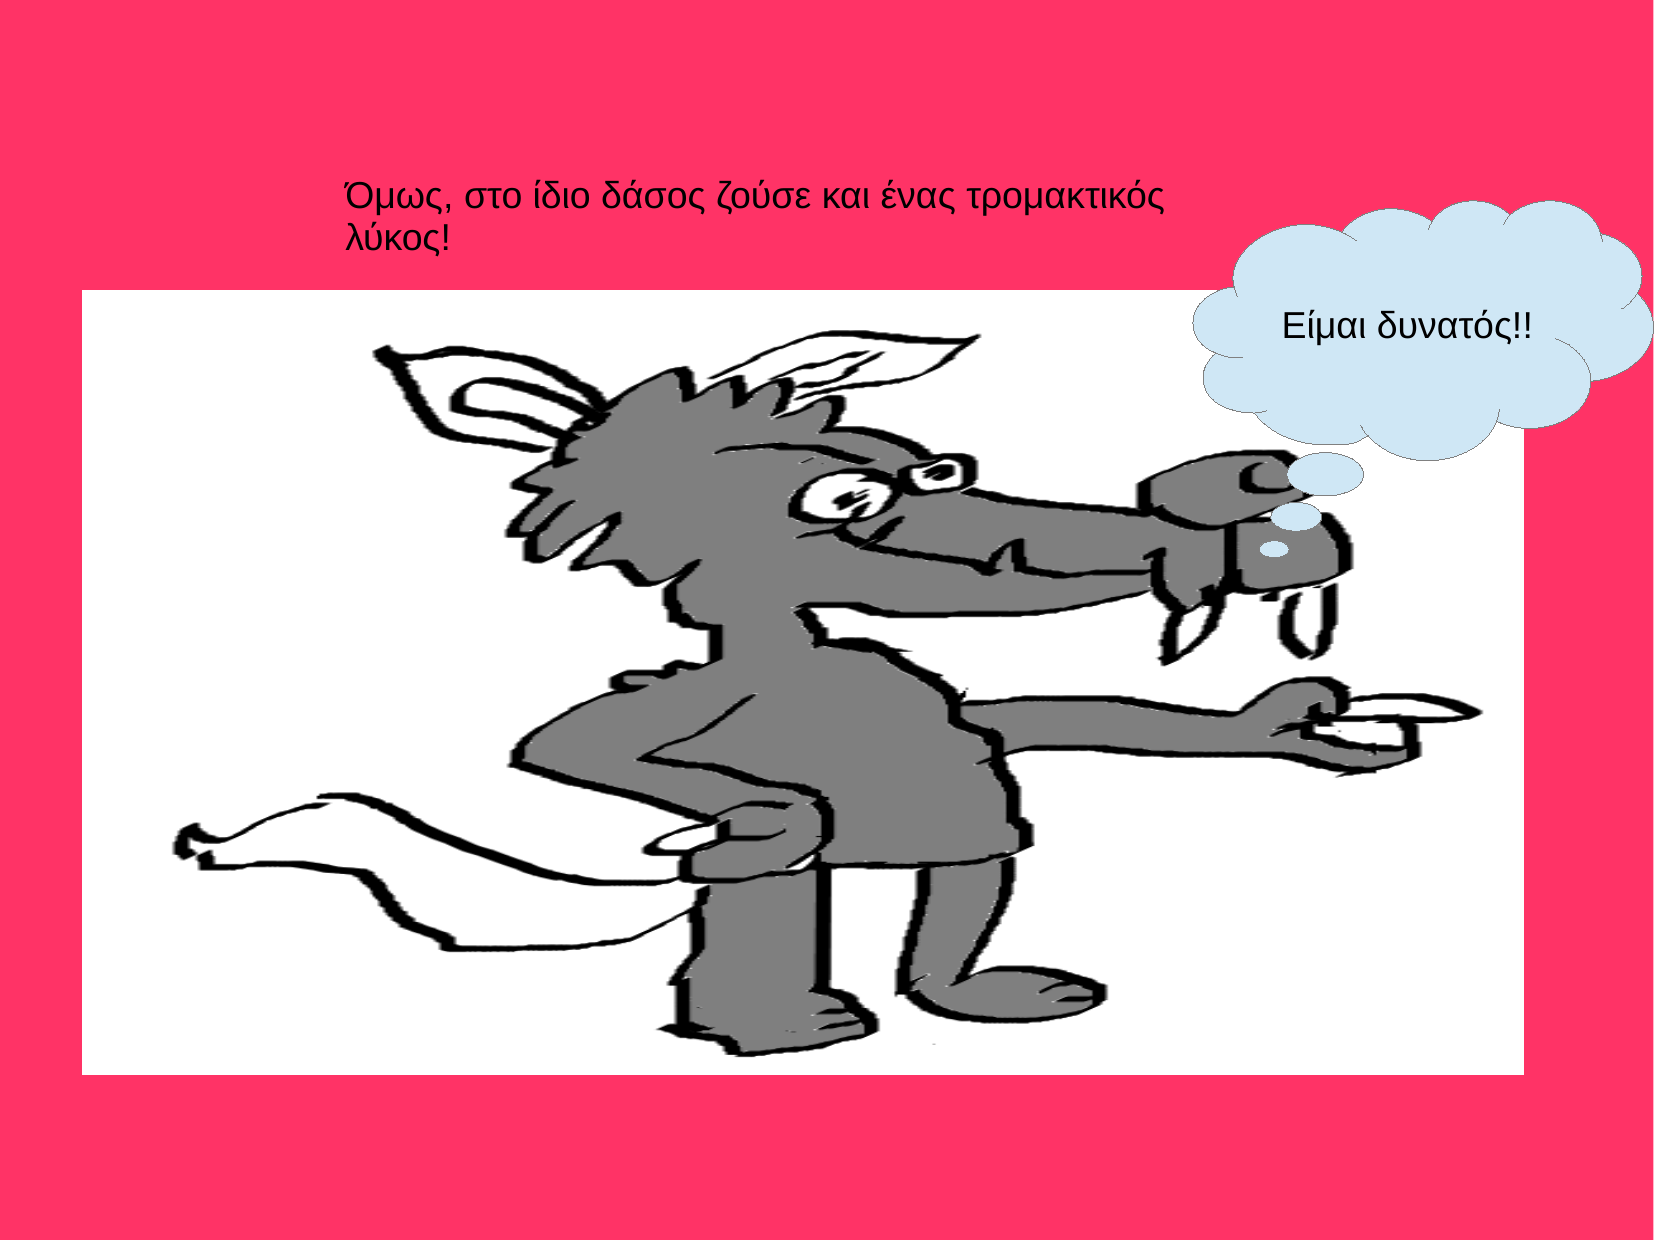

Όμως, στο ίδιο δάσος ζούσε και ένας τρομακτικός λύκος!
Είμαι δυνατός!!
#